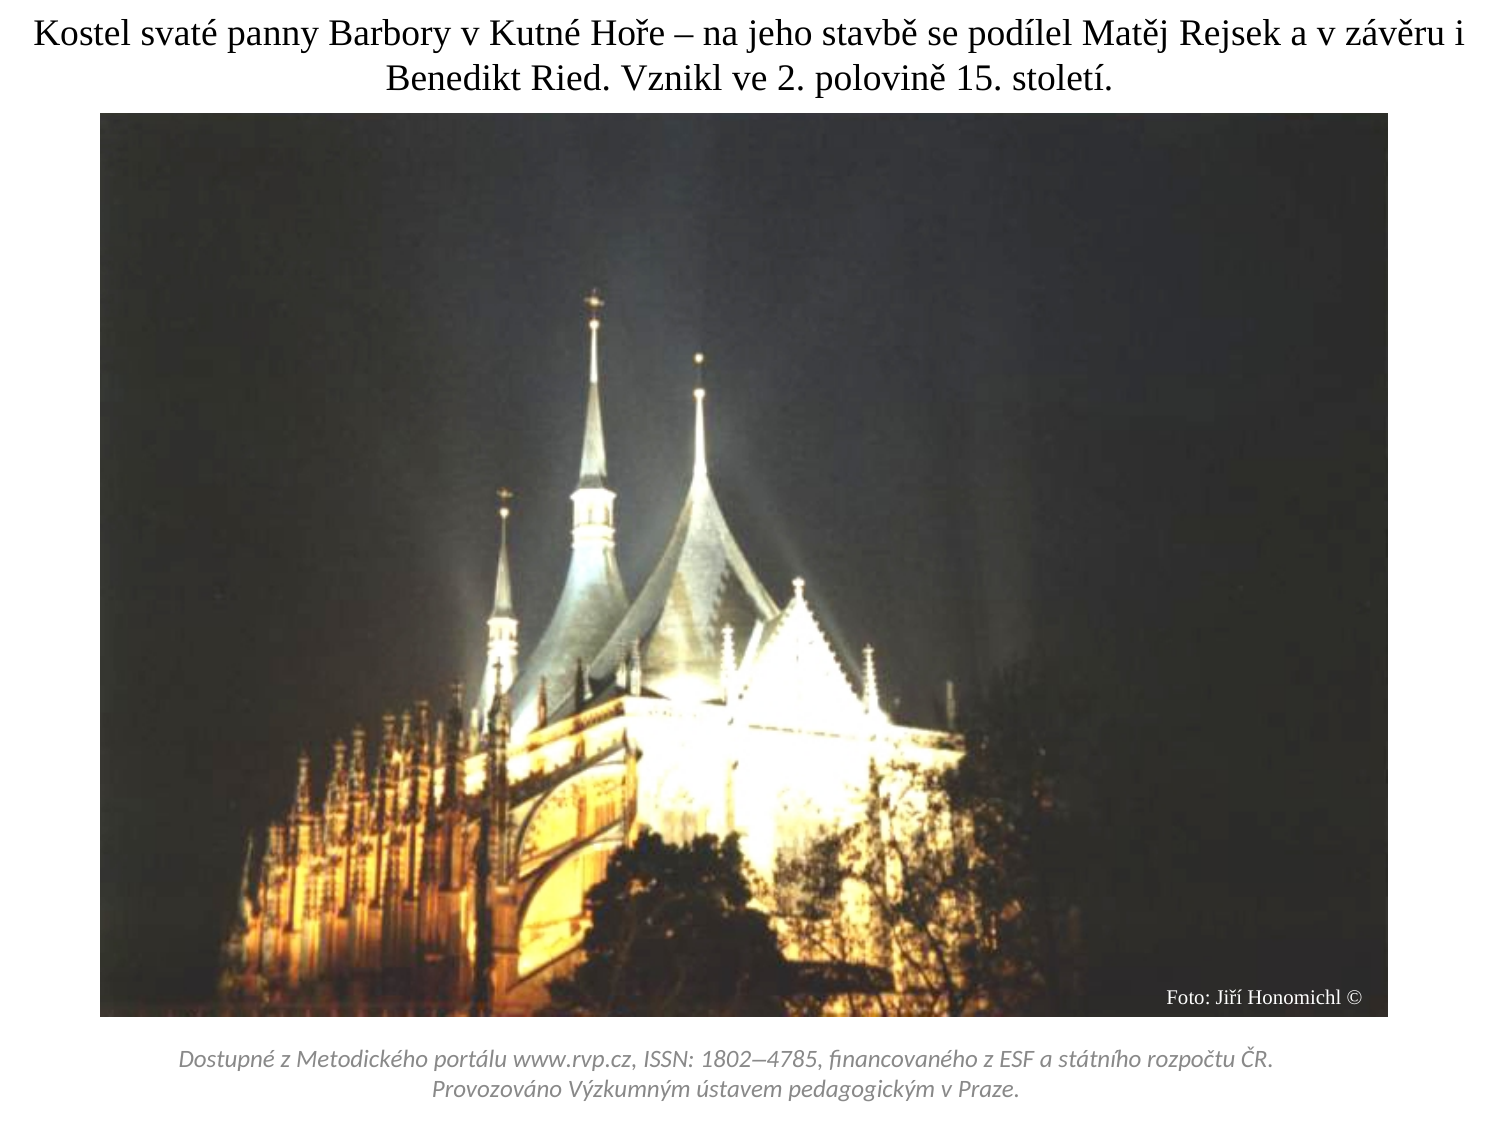

Kostel svaté panny Barbory v Kutné Hoře – na jeho stavbě se podílel Matěj Rejsek a v závěru i Benedikt Ried. Vznikl ve 2. polovině 15. století.
Foto: Jiří Honomichl ©
Dostupné z Metodického portálu www.rvp.cz, ISSN: 1802–4785, financovaného z ESF a státního rozpočtu ČR. Provozováno Výzkumným ústavem pedagogickým v Praze.